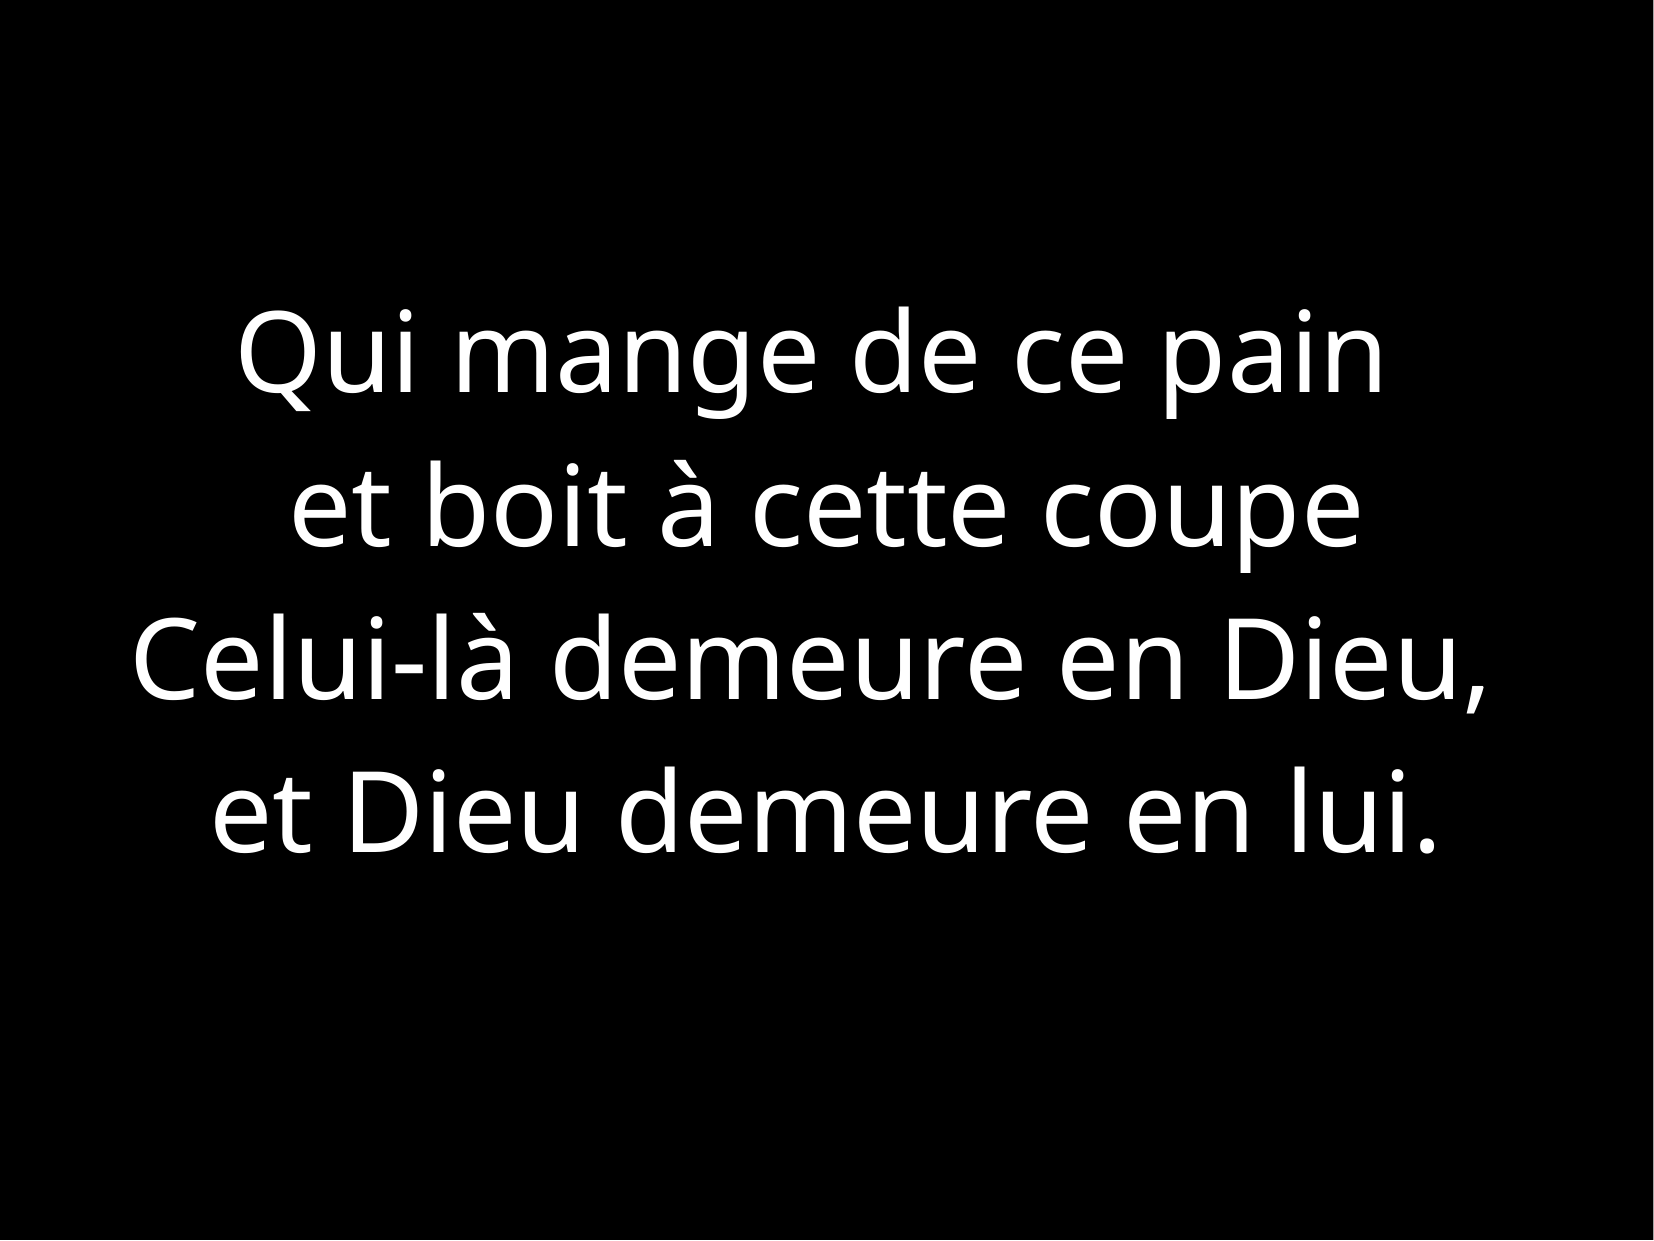

# Qui mange de ce pain
et boit à cette coupe
Celui-là demeure en Dieu,
et Dieu demeure en lui.